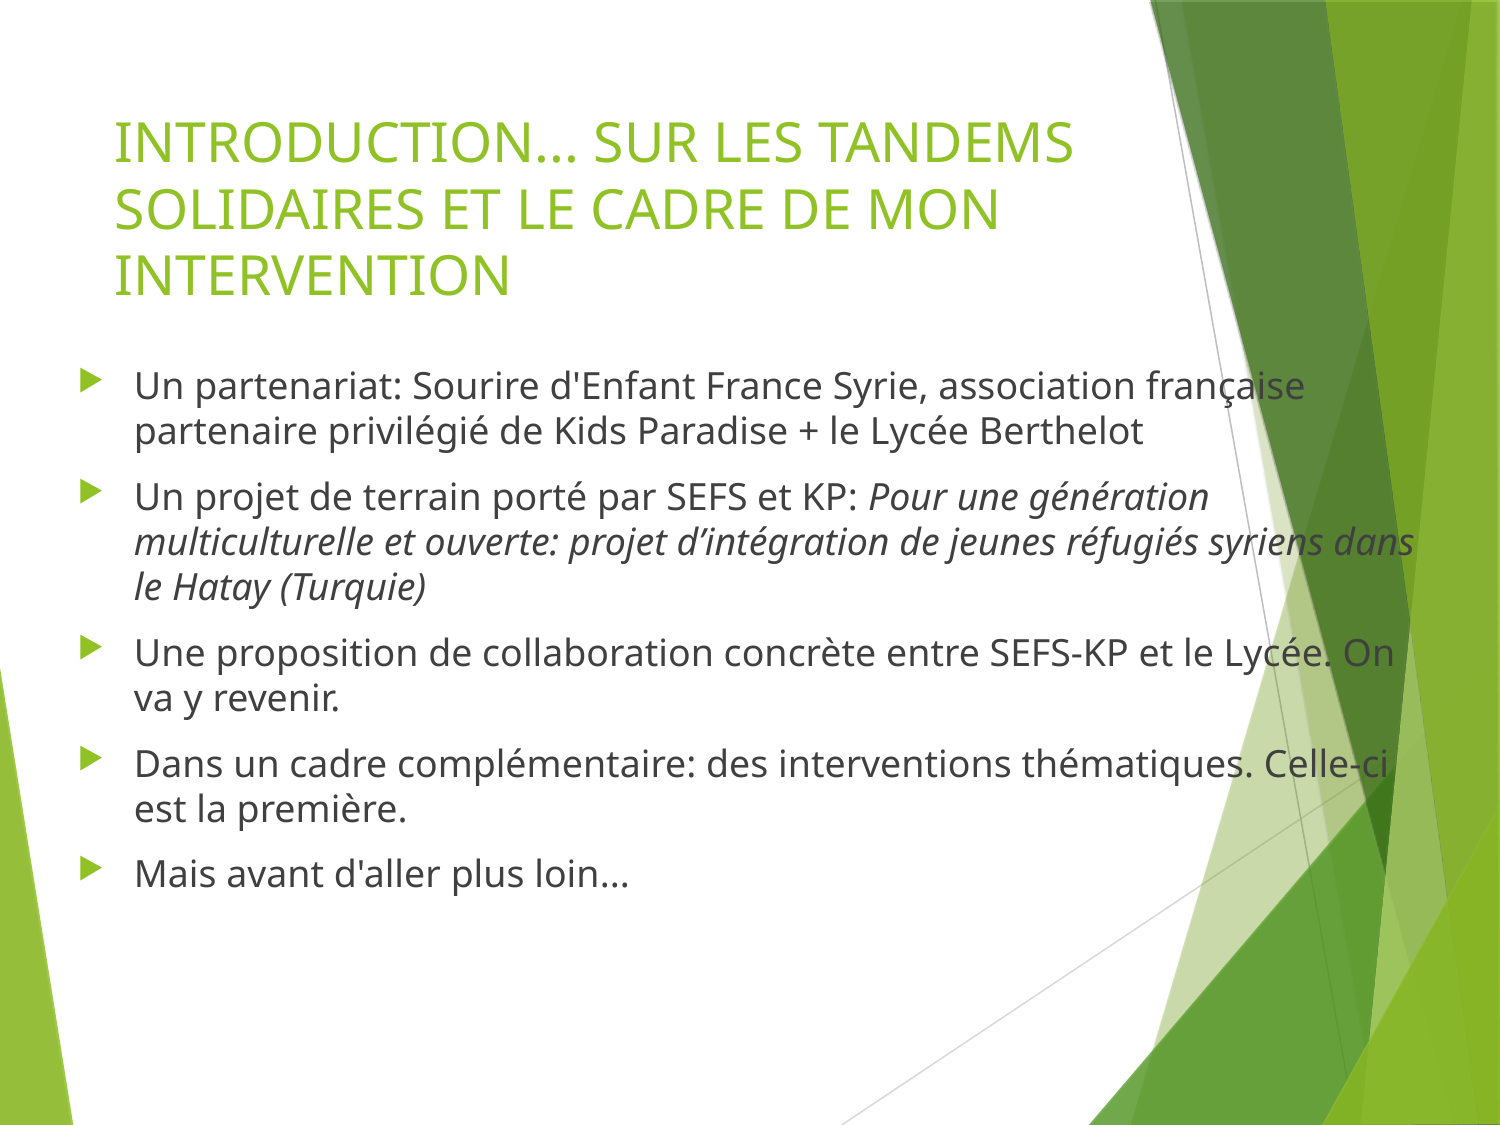

# INTRODUCTION... SUR LES TANDEMS SOLIDAIRES ET LE CADRE DE MON INTERVENTION
Un partenariat: Sourire d'Enfant France Syrie, association française partenaire privilégié de Kids Paradise + le Lycée Berthelot
Un projet de terrain porté par SEFS et KP: Pour une génération multiculturelle et ouverte: projet d’intégration de jeunes réfugiés syriens dans le Hatay (Turquie)
Une proposition de collaboration concrète entre SEFS-KP et le Lycée. On va y revenir.
Dans un cadre complémentaire: des interventions thématiques. Celle-ci est la première.
Mais avant d'aller plus loin...